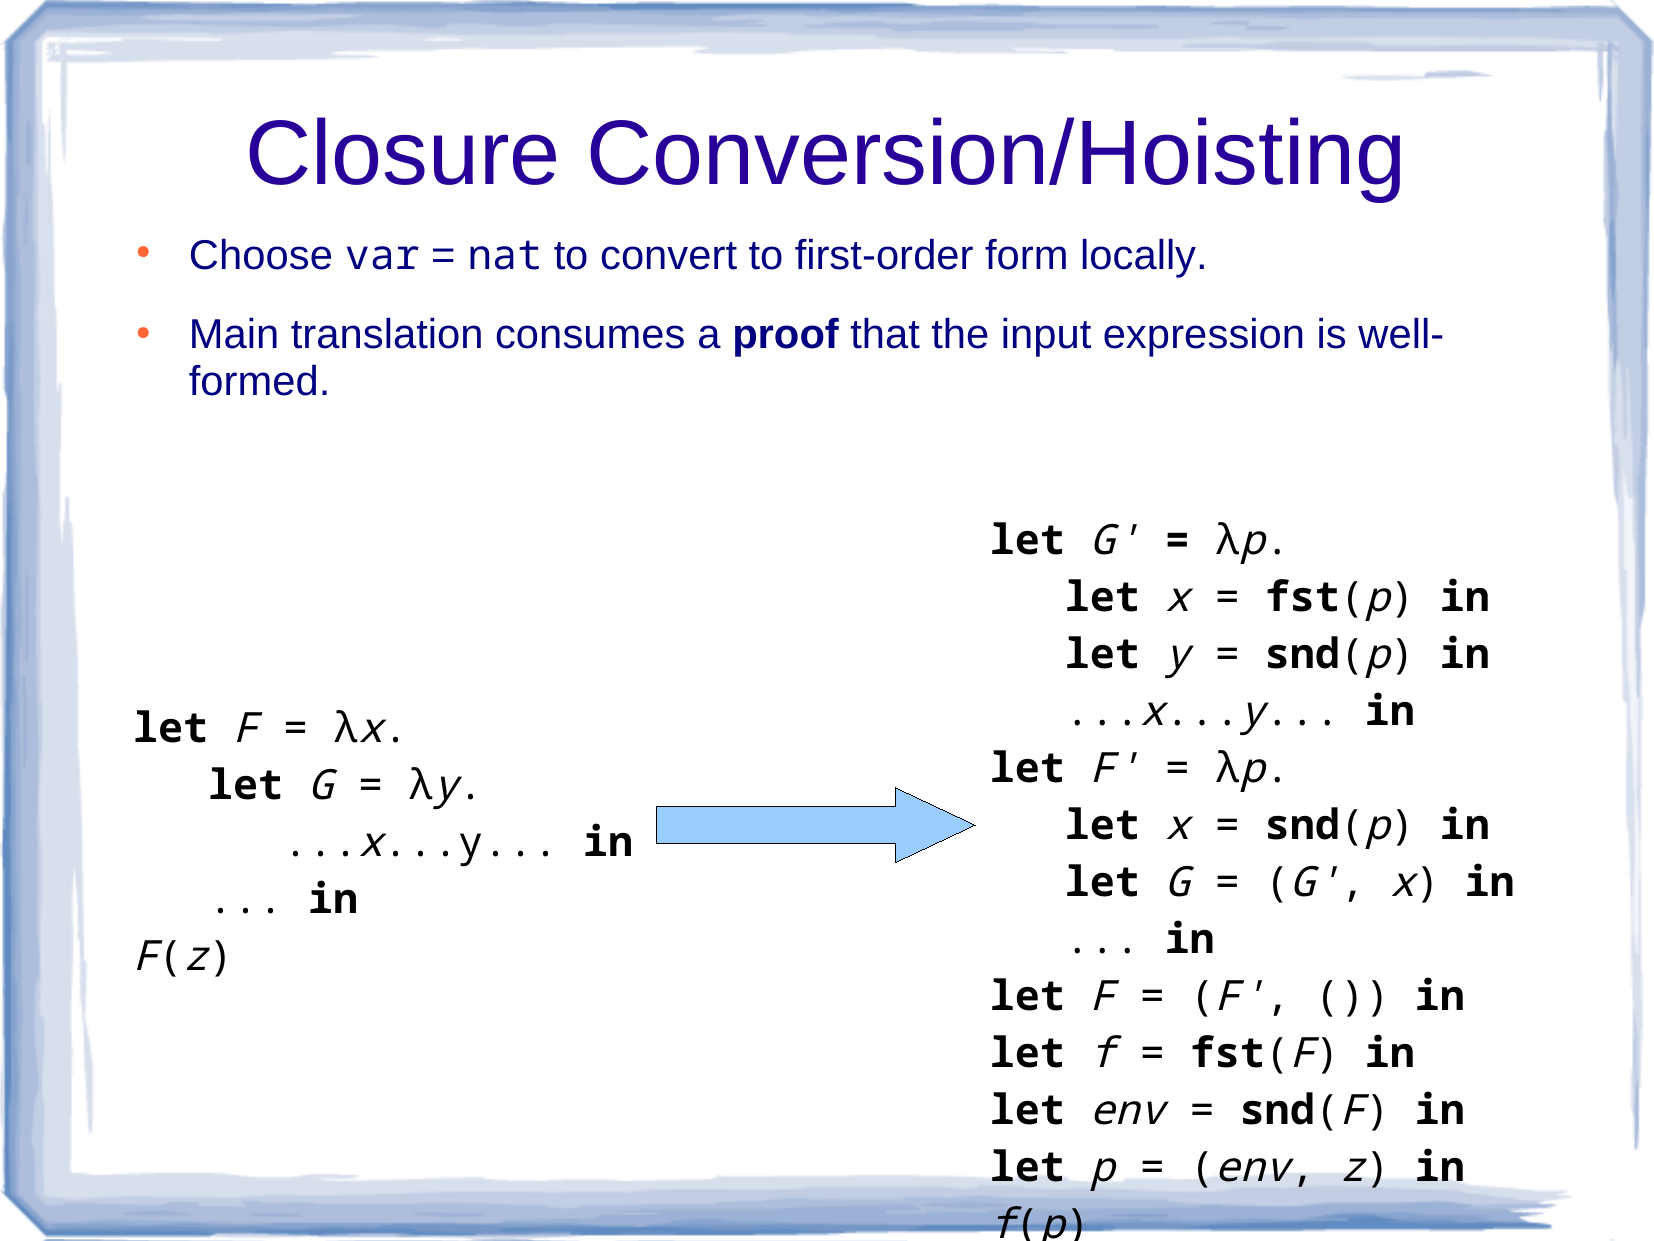

# Closure Conversion/Hoisting
Choose var = nat to convert to first-order form locally.
Main translation consumes a proof that the input expression is well-formed.
let G' = λp.
	let x = fst(p) in
	let y = snd(p) in
	...x...y... in
let F' = λp.
	let x = snd(p) in
	let G = (G', x) in
	... in
let F = (F', ()) in
let f = fst(F) in
let env = snd(F) in
let p = (env, z) in
f(p)
let F = λx.
	let G = λy.
		...x...y... in
	... in
F(z)